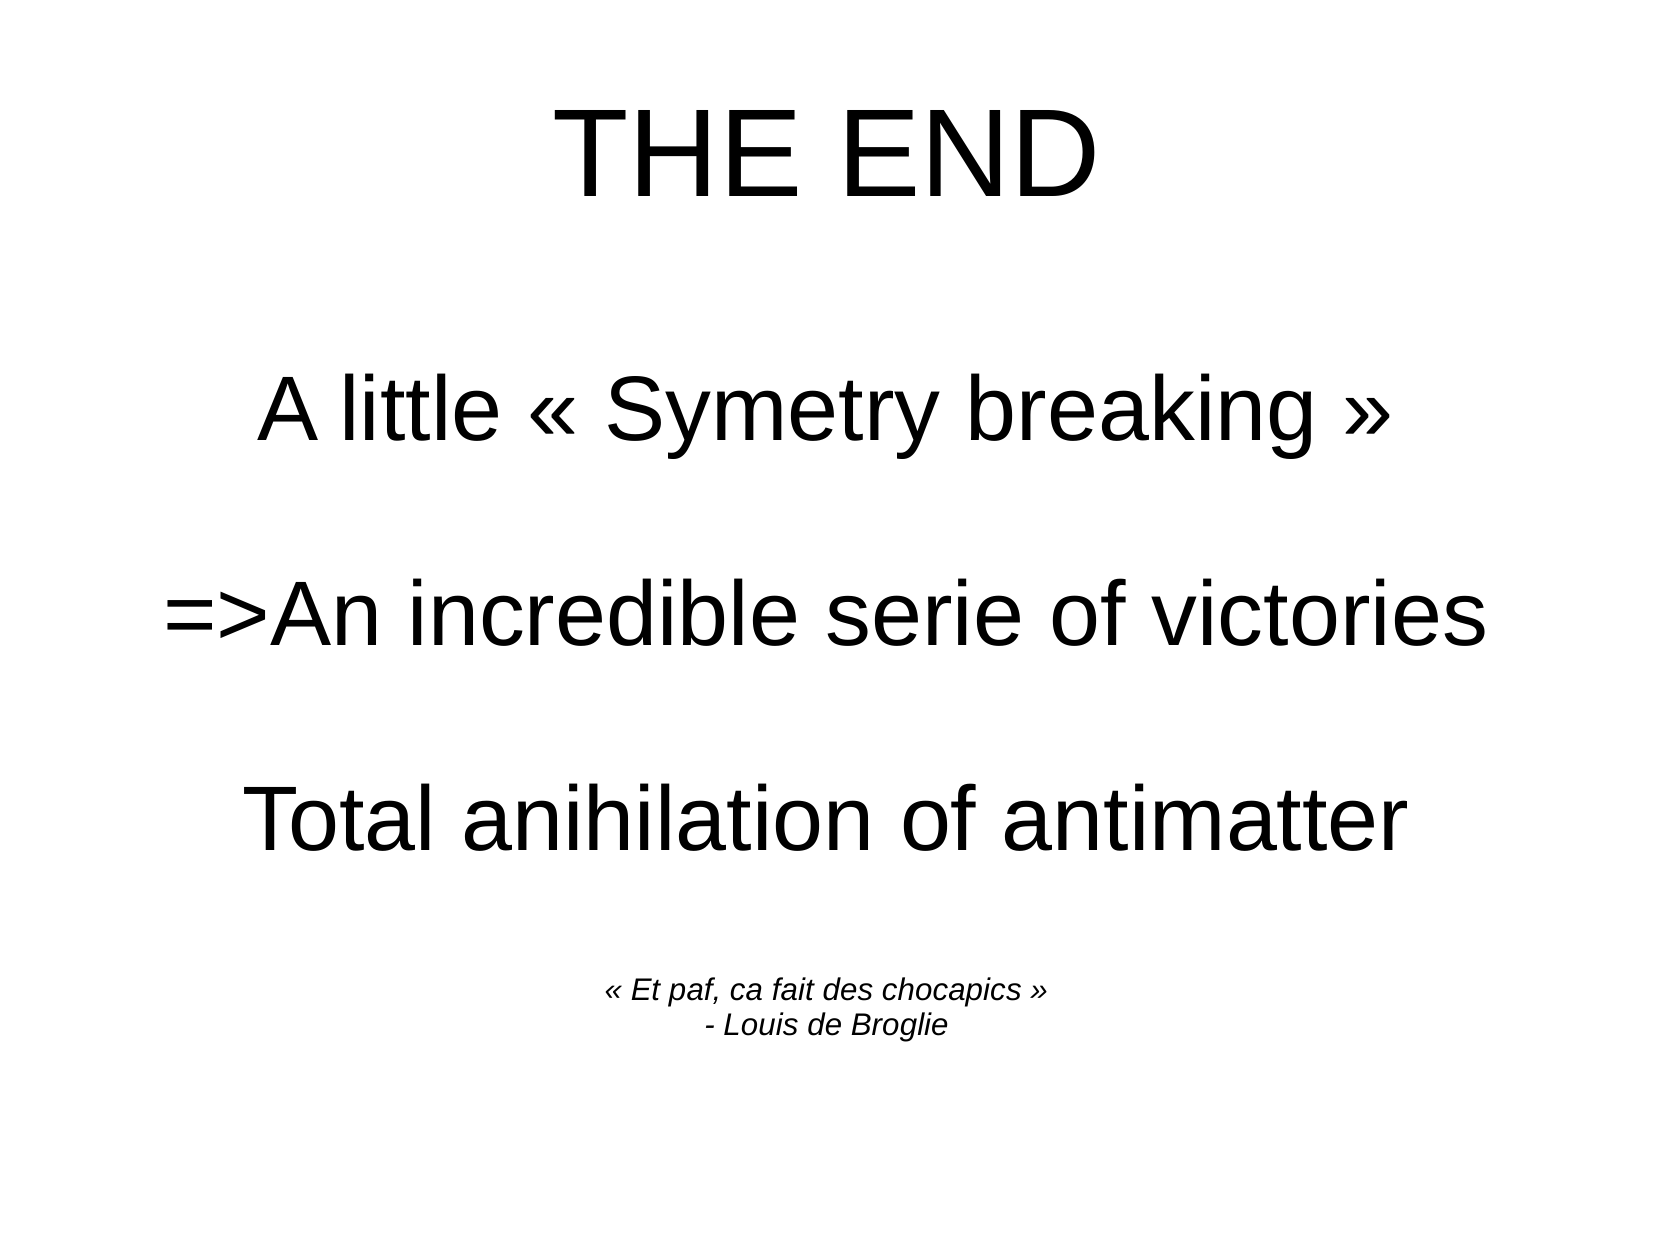

# THE END
A little « Symetry breaking »
=>An incredible serie of victories
Total anihilation of antimatter
« Et paf, ca fait des chocapics »
- Louis de Broglie